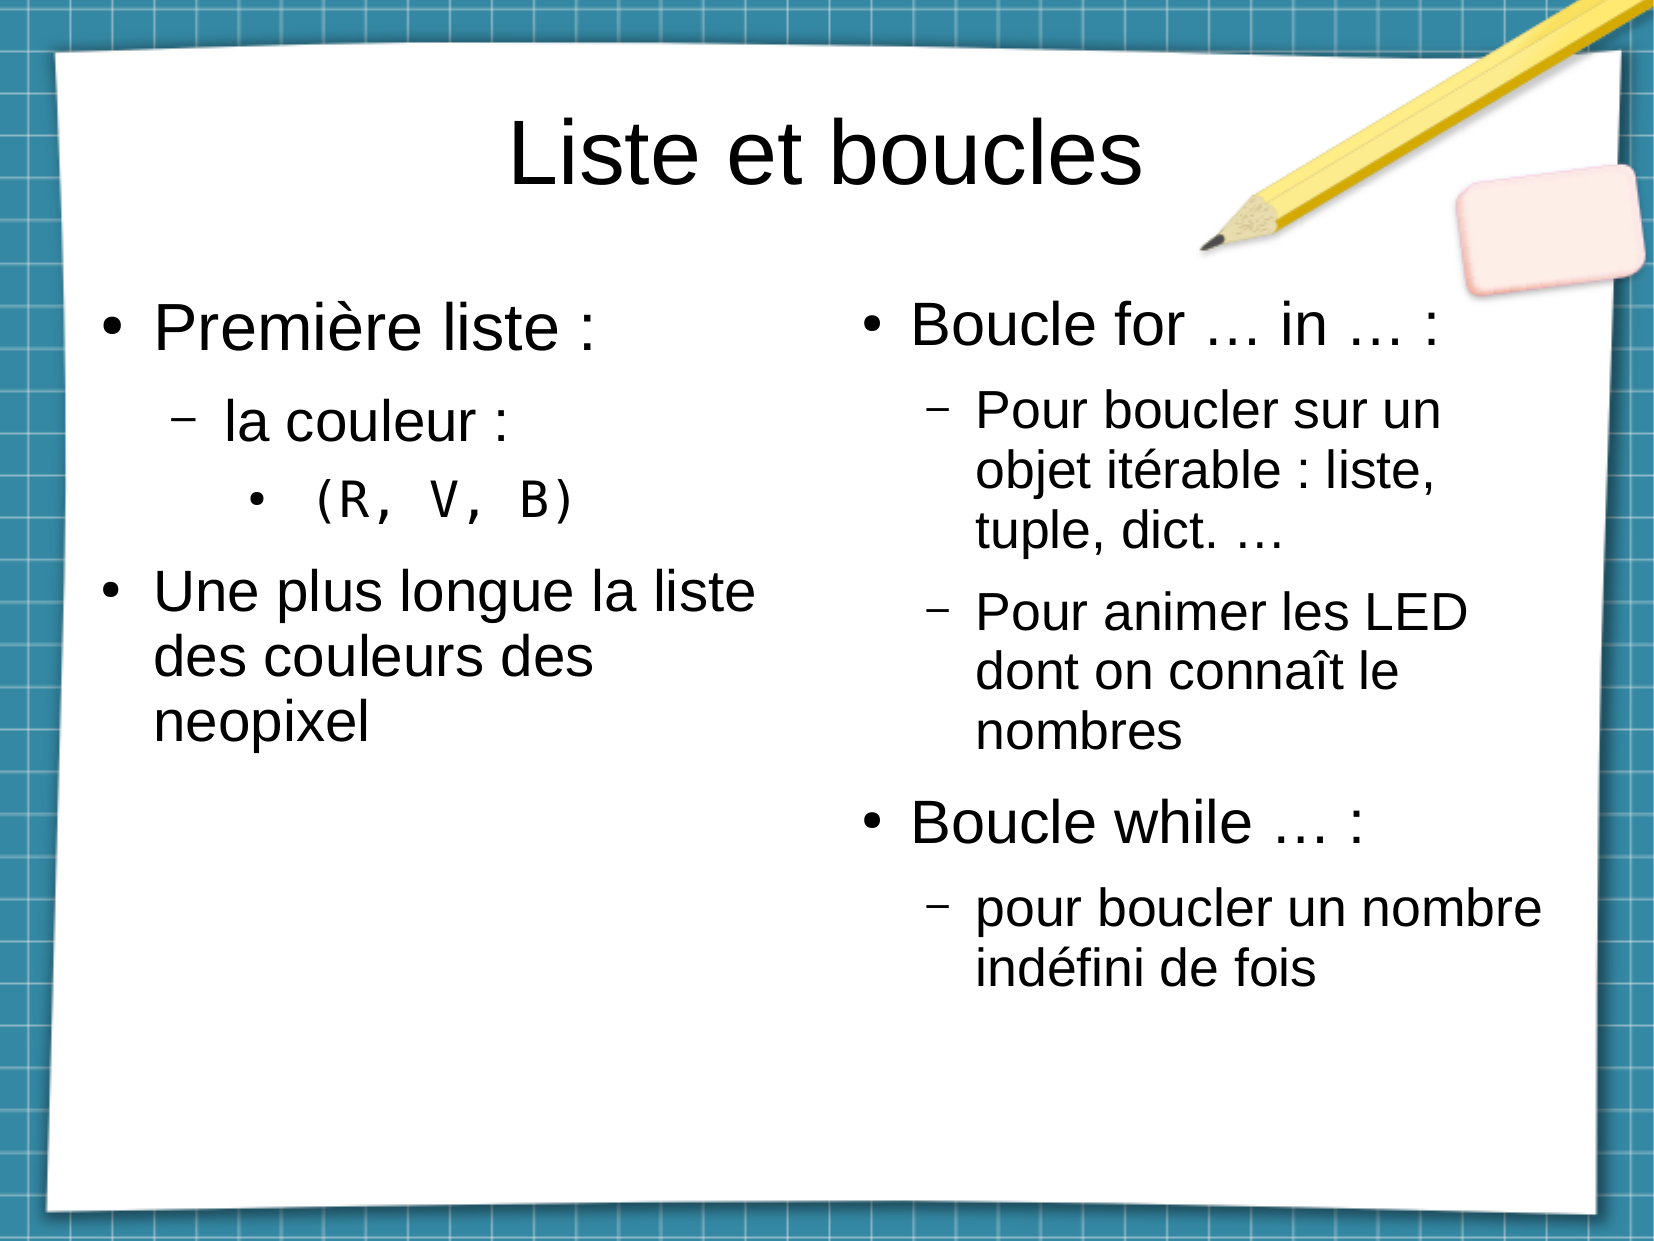

# Liste et boucles
Première liste :
la couleur :
 (R, V, B)
Une plus longue la liste des couleurs des neopixel
Boucle for … in … :
Pour boucler sur un objet itérable : liste, tuple, dict. …
Pour animer les LED dont on connaît le nombres
Boucle while … :
pour boucler un nombre indéfini de fois